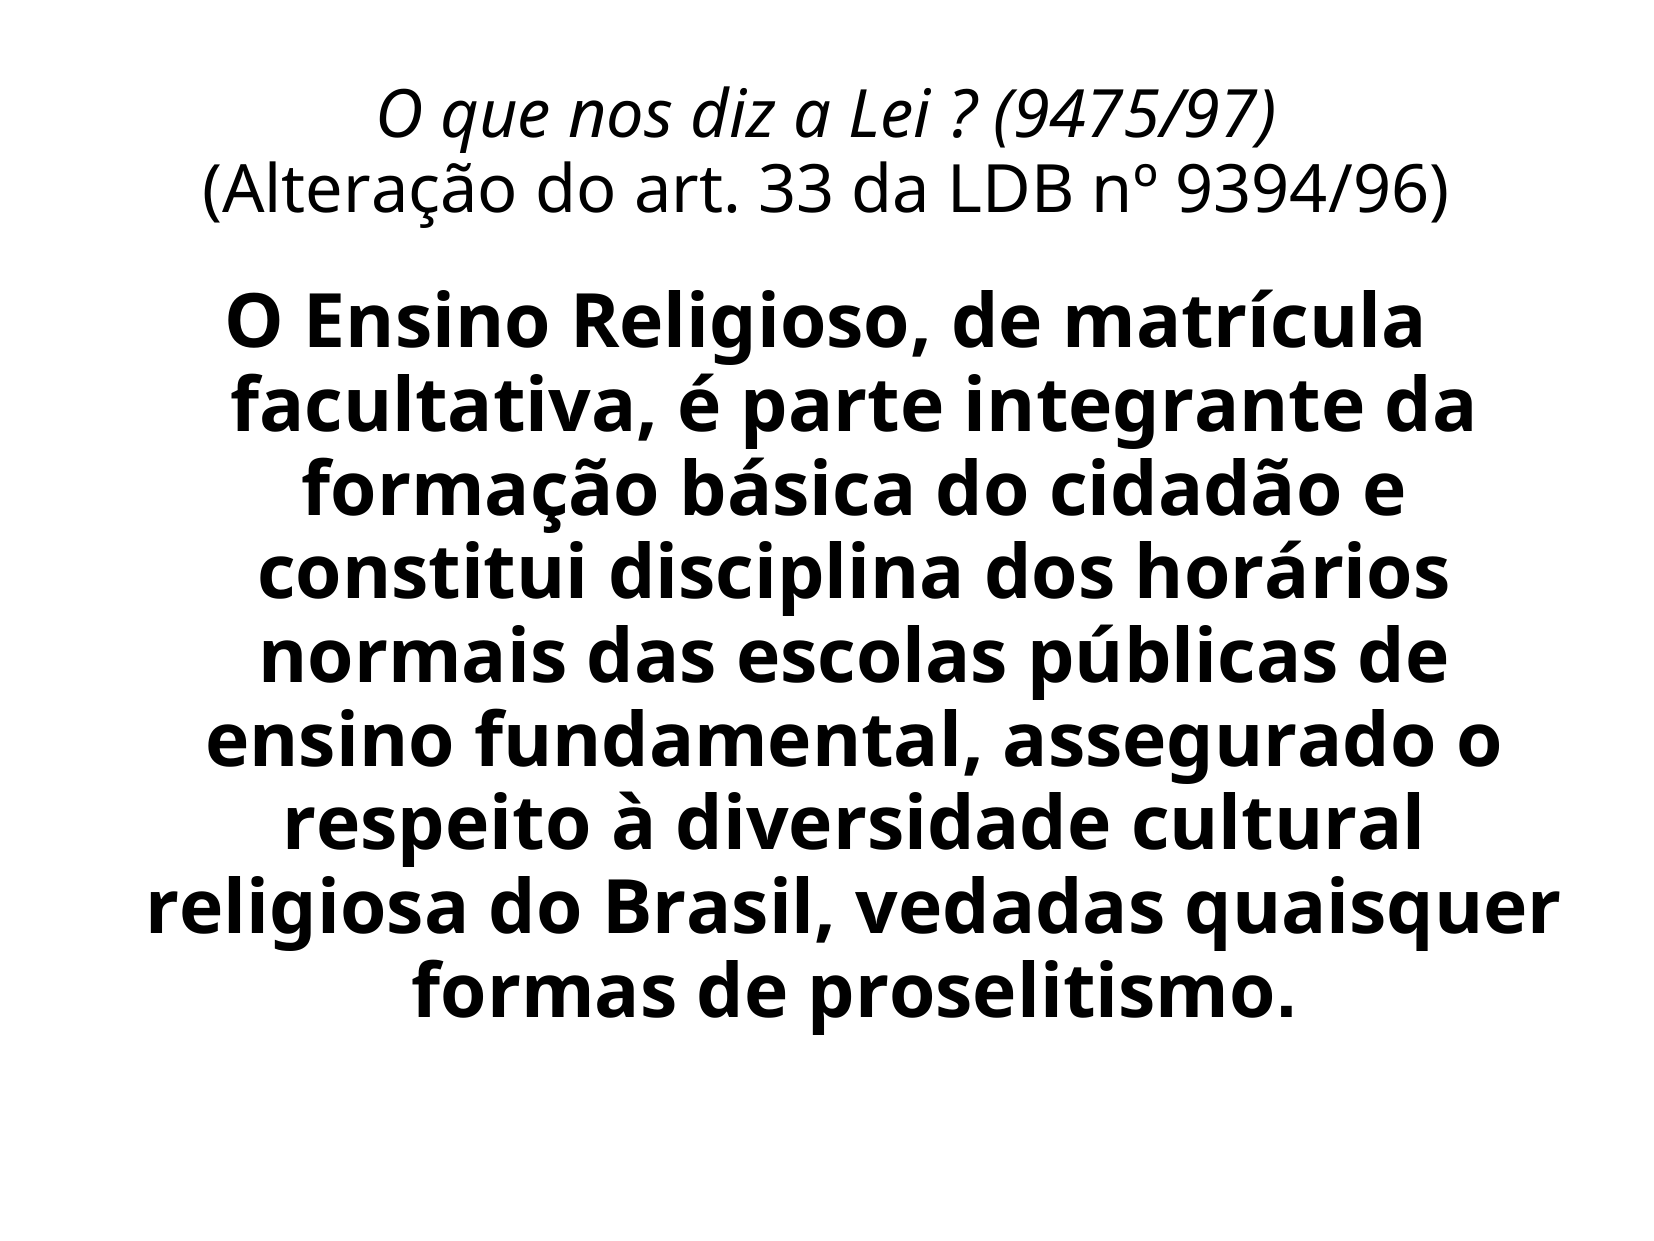

# O que nos diz a Lei ? (9475/97) (Alteração do art. 33 da LDB nº 9394/96)
O Ensino Religioso, de matrícula facultativa, é parte integrante da formação básica do cidadão e constitui disciplina dos horários normais das escolas públicas de ensino fundamental, assegurado o respeito à diversidade cultural religiosa do Brasil, vedadas quaisquer formas de proselitismo.